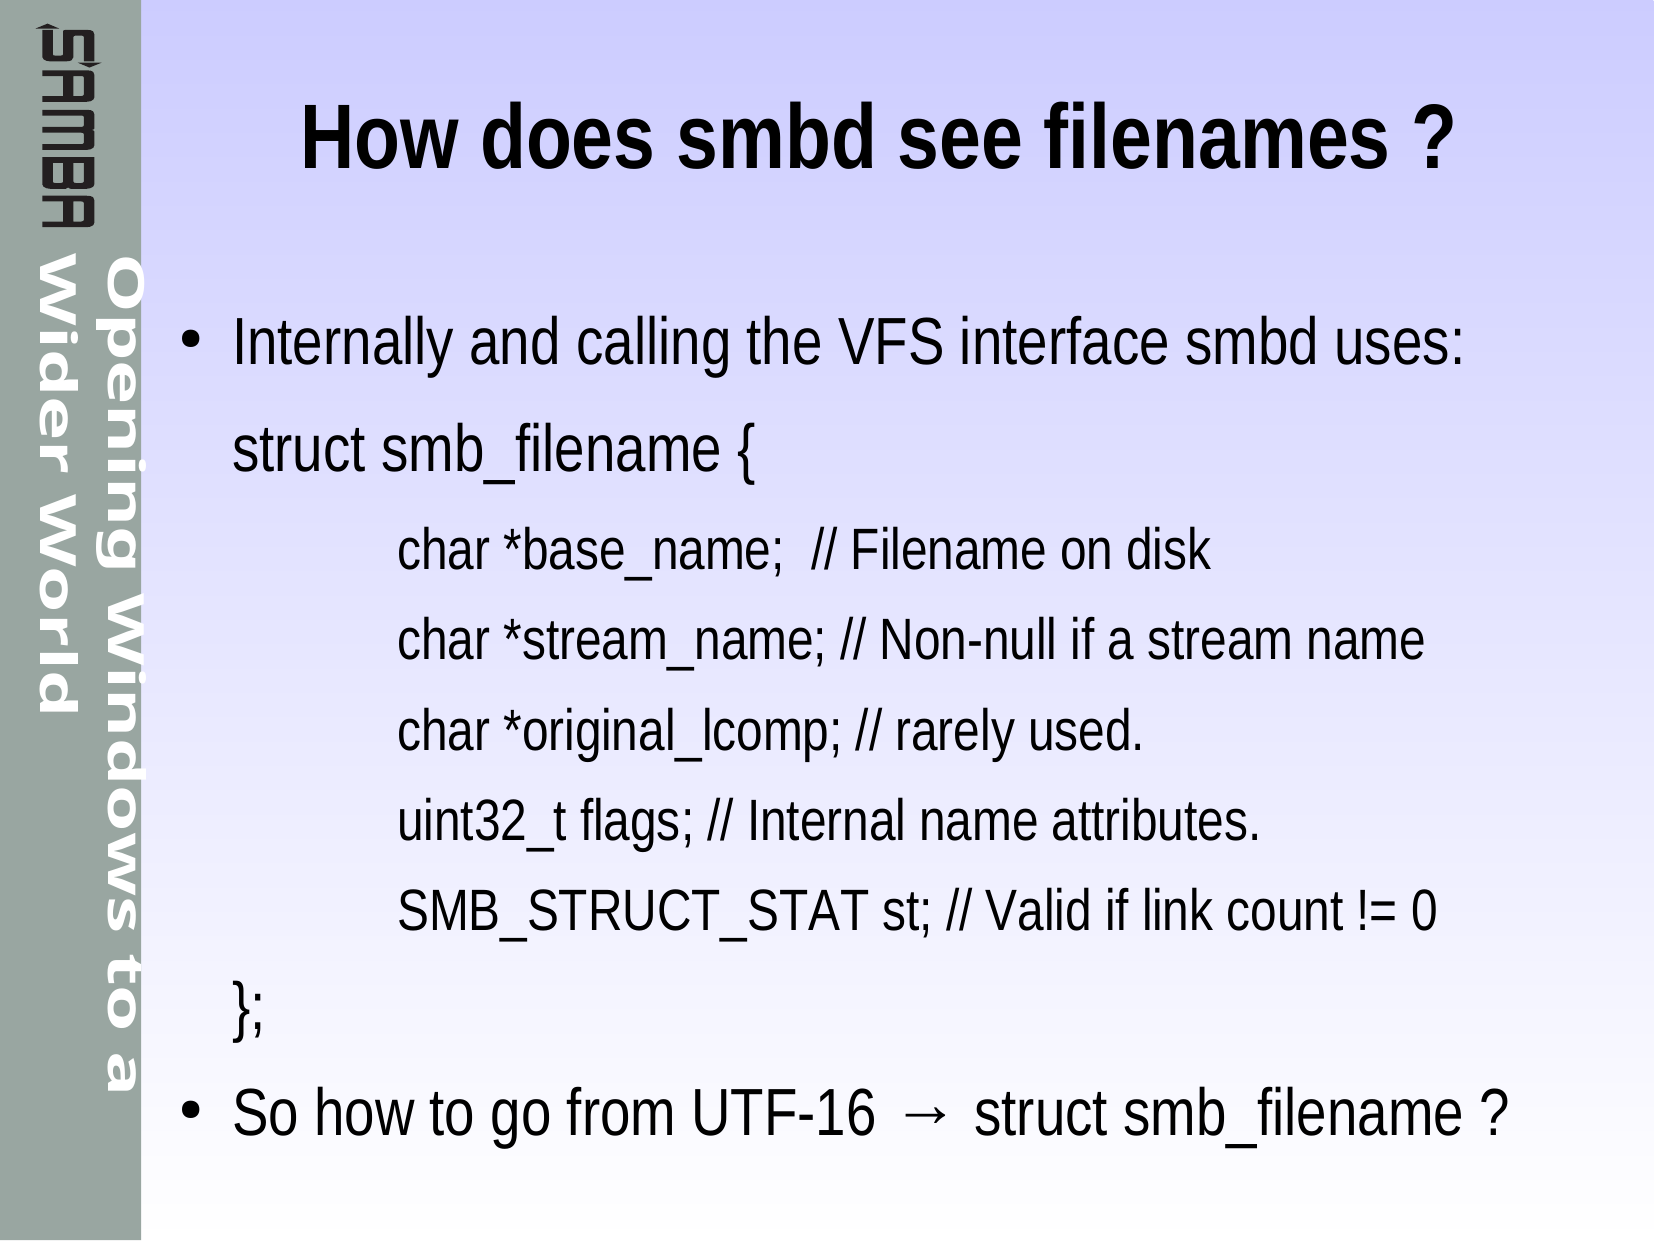

# How does smbd see filenames ?
Internally and calling the VFS interface smbd uses:
struct smb_filename {
char *base_name; // Filename on disk
char *stream_name; // Non-null if a stream name
char *original_lcomp; // rarely used.
uint32_t flags; // Internal name attributes.
SMB_STRUCT_STAT st; // Valid if link count != 0
};
So how to go from UTF-16 → struct smb_filename ?